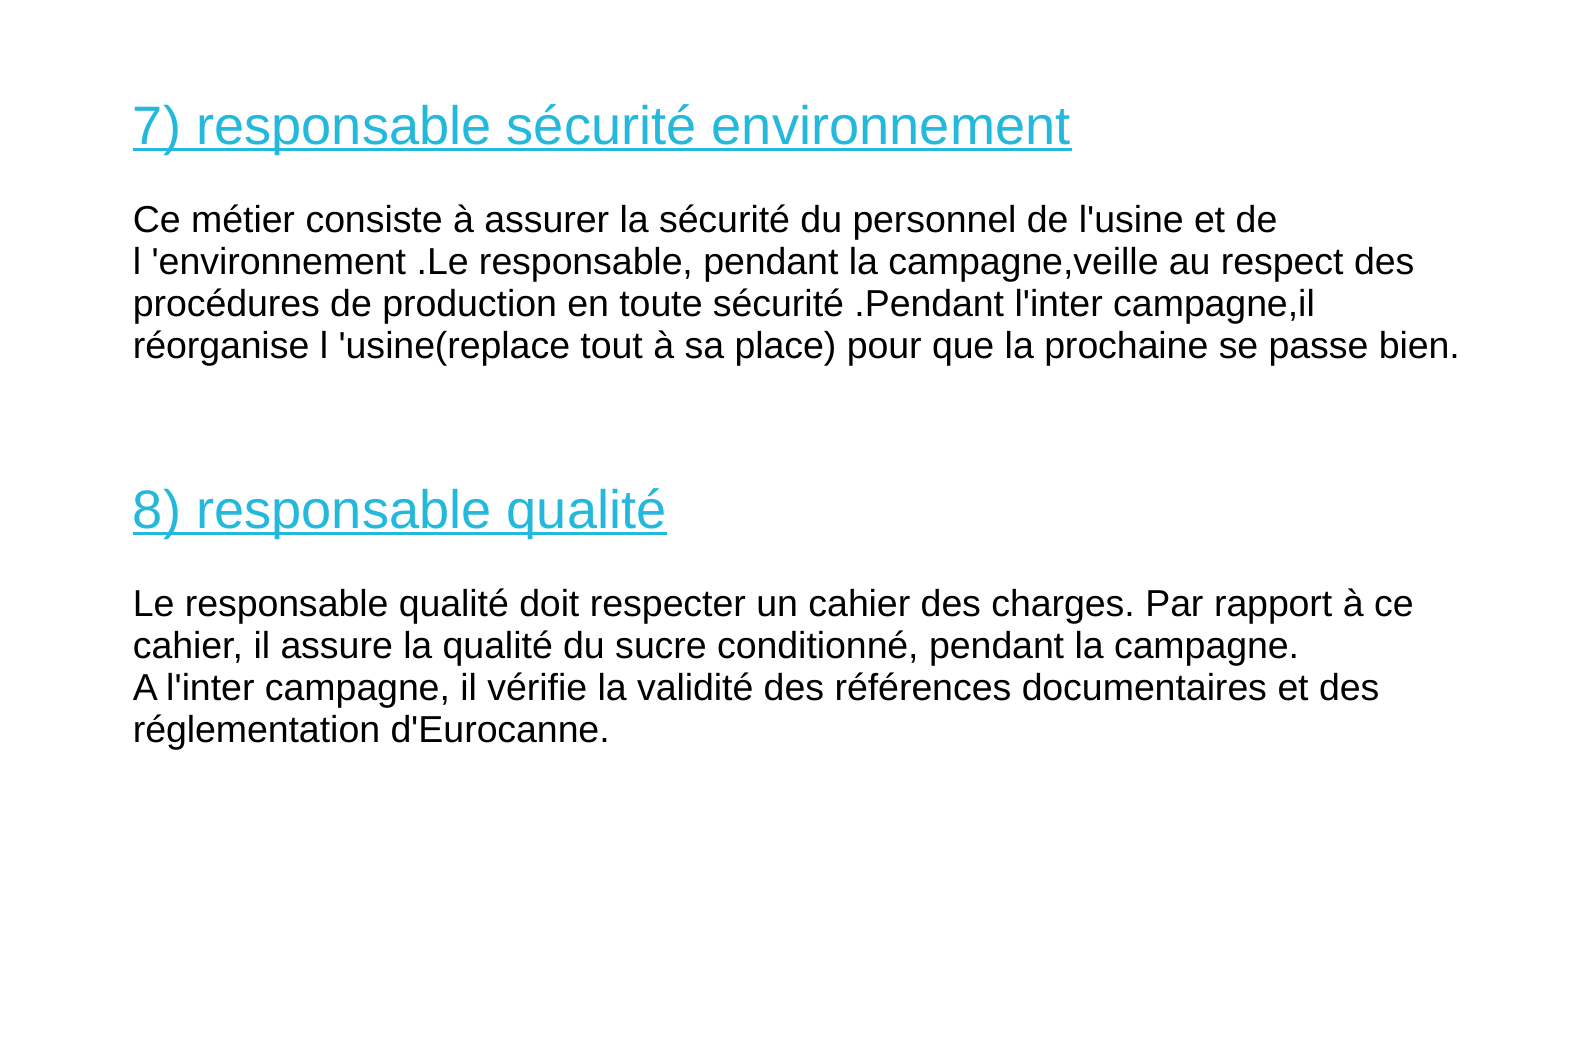

7) responsable sécurité environnement
Ce métier consiste à assurer la sécurité du personnel de l'usine et de l 'environnement .Le responsable, pendant la campagne,veille au respect des procédures de production en toute sécurité .Pendant l'inter campagne,il réorganise l 'usine(replace tout à sa place) pour que la prochaine se passe bien.
8) responsable qualité
Le responsable qualité doit respecter un cahier des charges. Par rapport à ce cahier, il assure la qualité du sucre conditionné, pendant la campagne.
A l'inter campagne, il vérifie la validité des références documentaires et des réglementation d'Eurocanne.